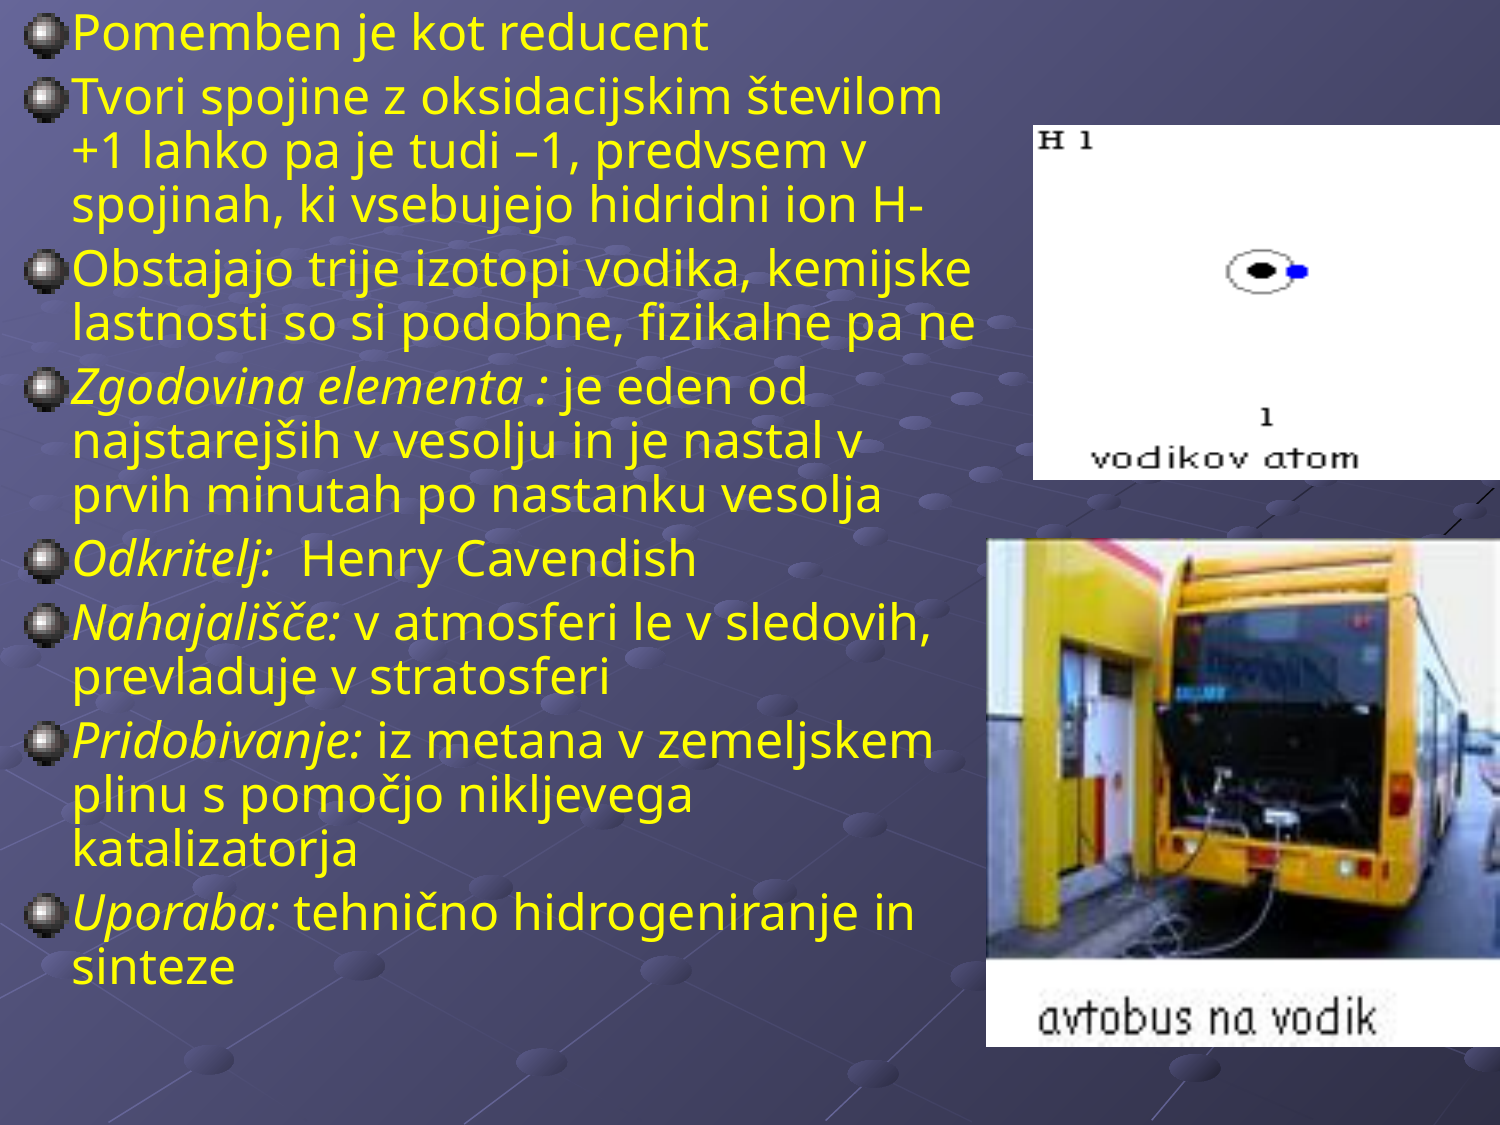

# Pomemben je kot reducent
Tvori spojine z oksidacijskim številom +1 lahko pa je tudi –1, predvsem v spojinah, ki vsebujejo hidridni ion H-
Obstajajo trije izotopi vodika, kemijske lastnosti so si podobne, fizikalne pa ne
Zgodovina elementa : je eden od najstarejših v vesolju in je nastal v prvih minutah po nastanku vesolja
Odkritelj: Henry Cavendish
Nahajališče: v atmosferi le v sledovih, prevladuje v stratosferi
Pridobivanje: iz metana v zemeljskem plinu s pomočjo nikljevega katalizatorja
Uporaba: tehnično hidrogeniranje in sinteze